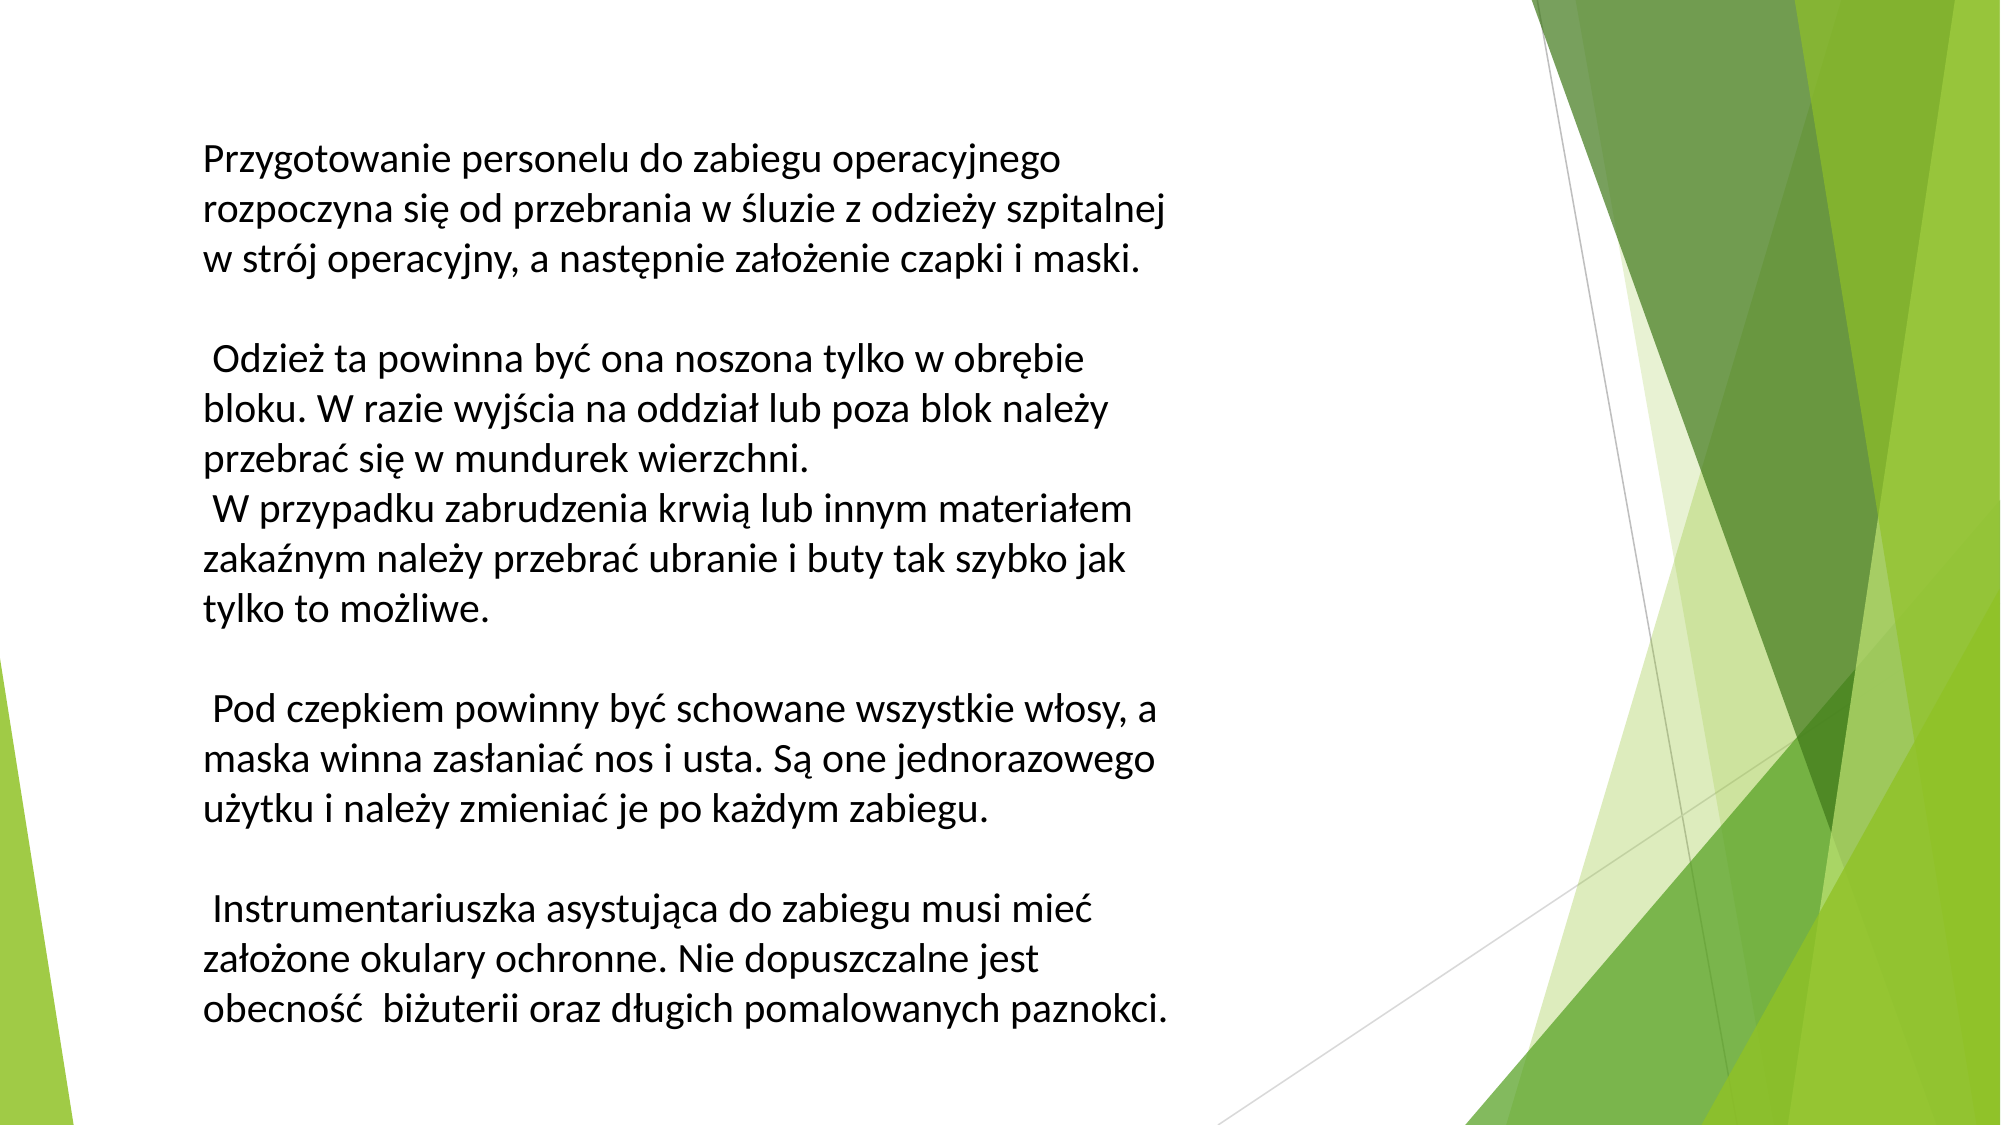

Przygotowanie personelu do zabiegu operacyjnego rozpoczyna się od przebrania w śluzie z odzieży szpitalnej w strój operacyjny, a następnie założenie czapki i maski.
 Odzież ta powinna być ona noszona tylko w obrębie bloku. W razie wyjścia na oddział lub poza blok należy przebrać się w mundurek wierzchni.
 W przypadku zabrudzenia krwią lub innym materiałem zakaźnym należy przebrać ubranie i buty tak szybko jak tylko to możliwe.
 Pod czepkiem powinny być schowane wszystkie włosy, a maska winna zasłaniać nos i usta. Są one jednorazowego użytku i należy zmieniać je po każdym zabiegu.
 Instrumentariuszka asystująca do zabiegu musi mieć założone okulary ochronne. Nie dopuszczalne jest obecność biżuterii oraz długich pomalowanych paznokci.